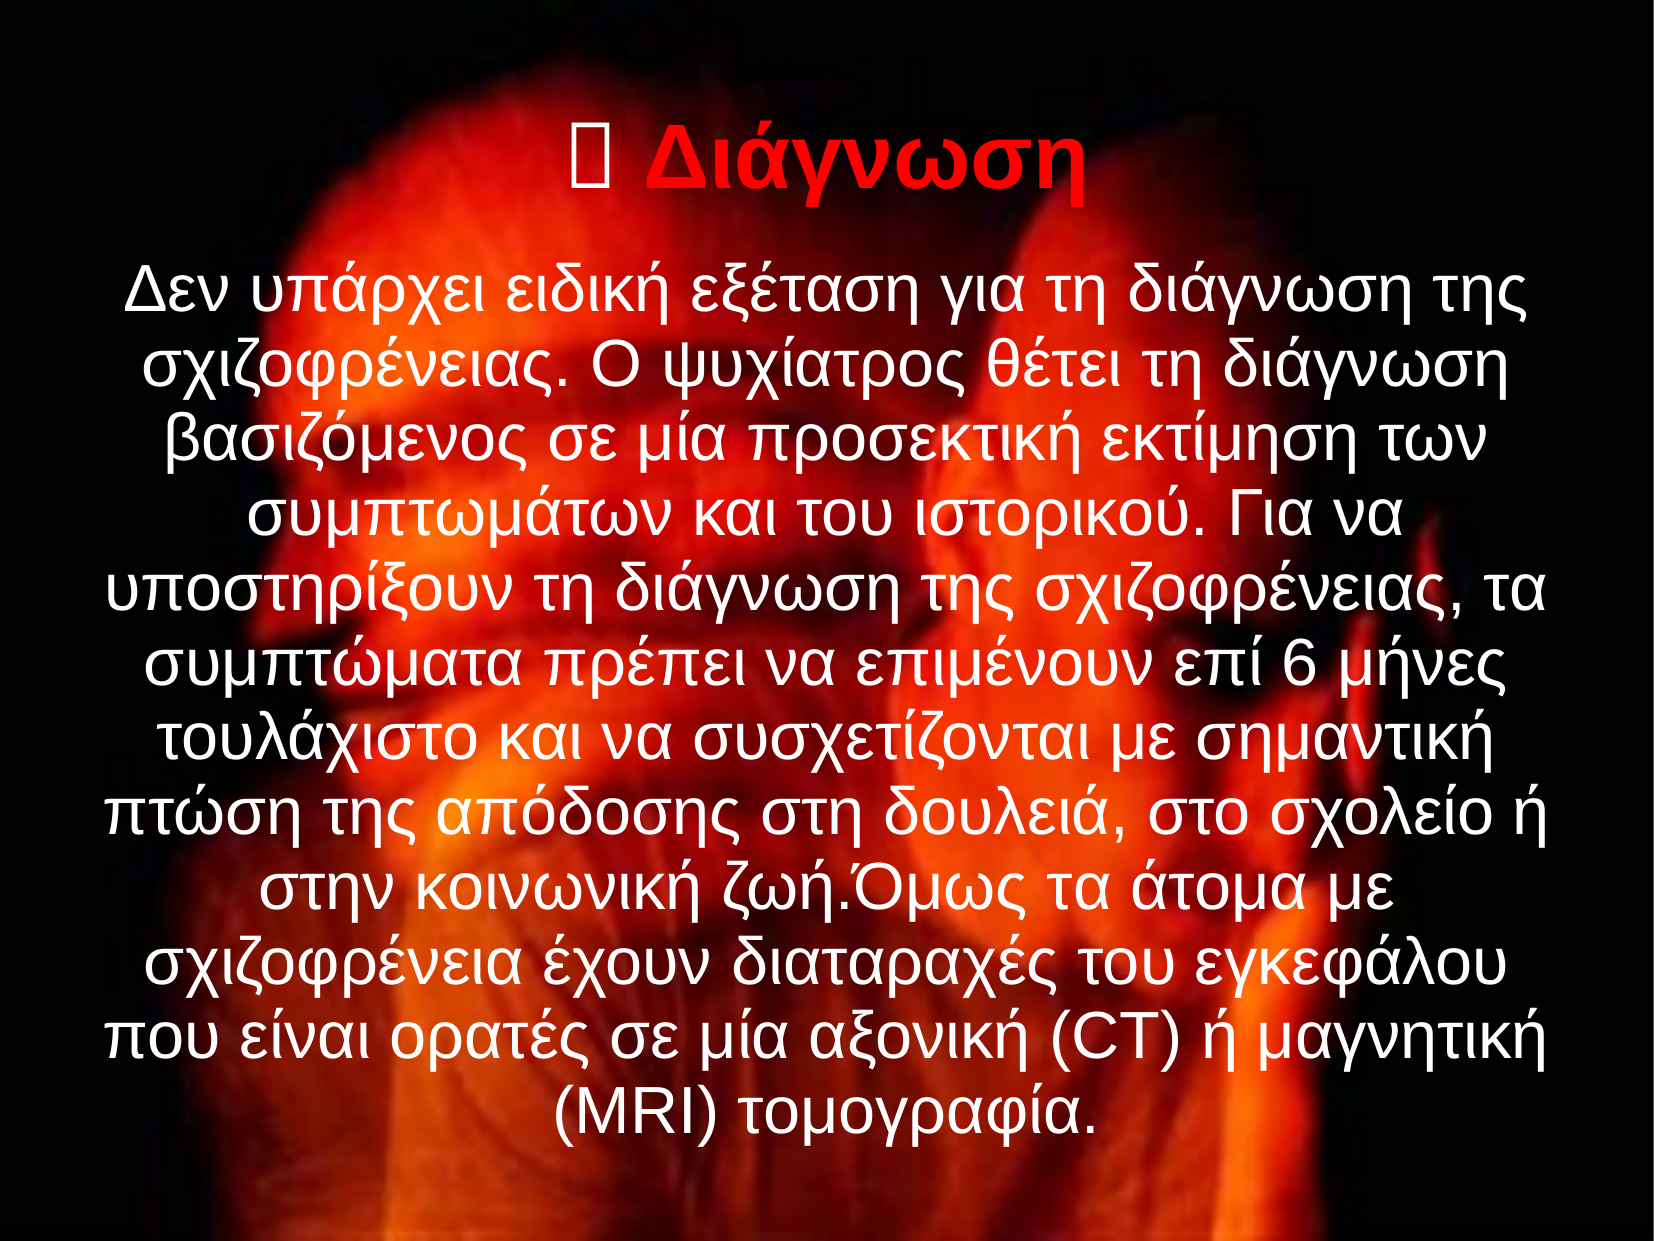

# ﾦΔιάγνωση
Δεν υπάρχει ειδική εξέταση για τη διάγνωση της σχιζοφρένειας. Ο ψυχίατρος θέτει τη διάγνωση βασιζόμενος σε μία προσεκτική εκτίμηση των συμπτωμάτων και του ιστορικού. Για να υποστηρίξουν τη διάγνωση της σχιζοφρένειας, τα συμπτώματα πρέπει να επιμένουν επί 6 μήνες τουλάχιστο και να συσχετίζονται με σημαντική πτώση της απόδοσης στη δουλειά, στο σχολείο ή στην κοινωνική ζωή.Όμως τα άτομα με σχιζοφρένεια έχουν διαταραχές του εγκεφάλου που είναι ορατές σε μία αξονική (CΤ) ή μαγνητική (ΜRΙ) τομογραφία.